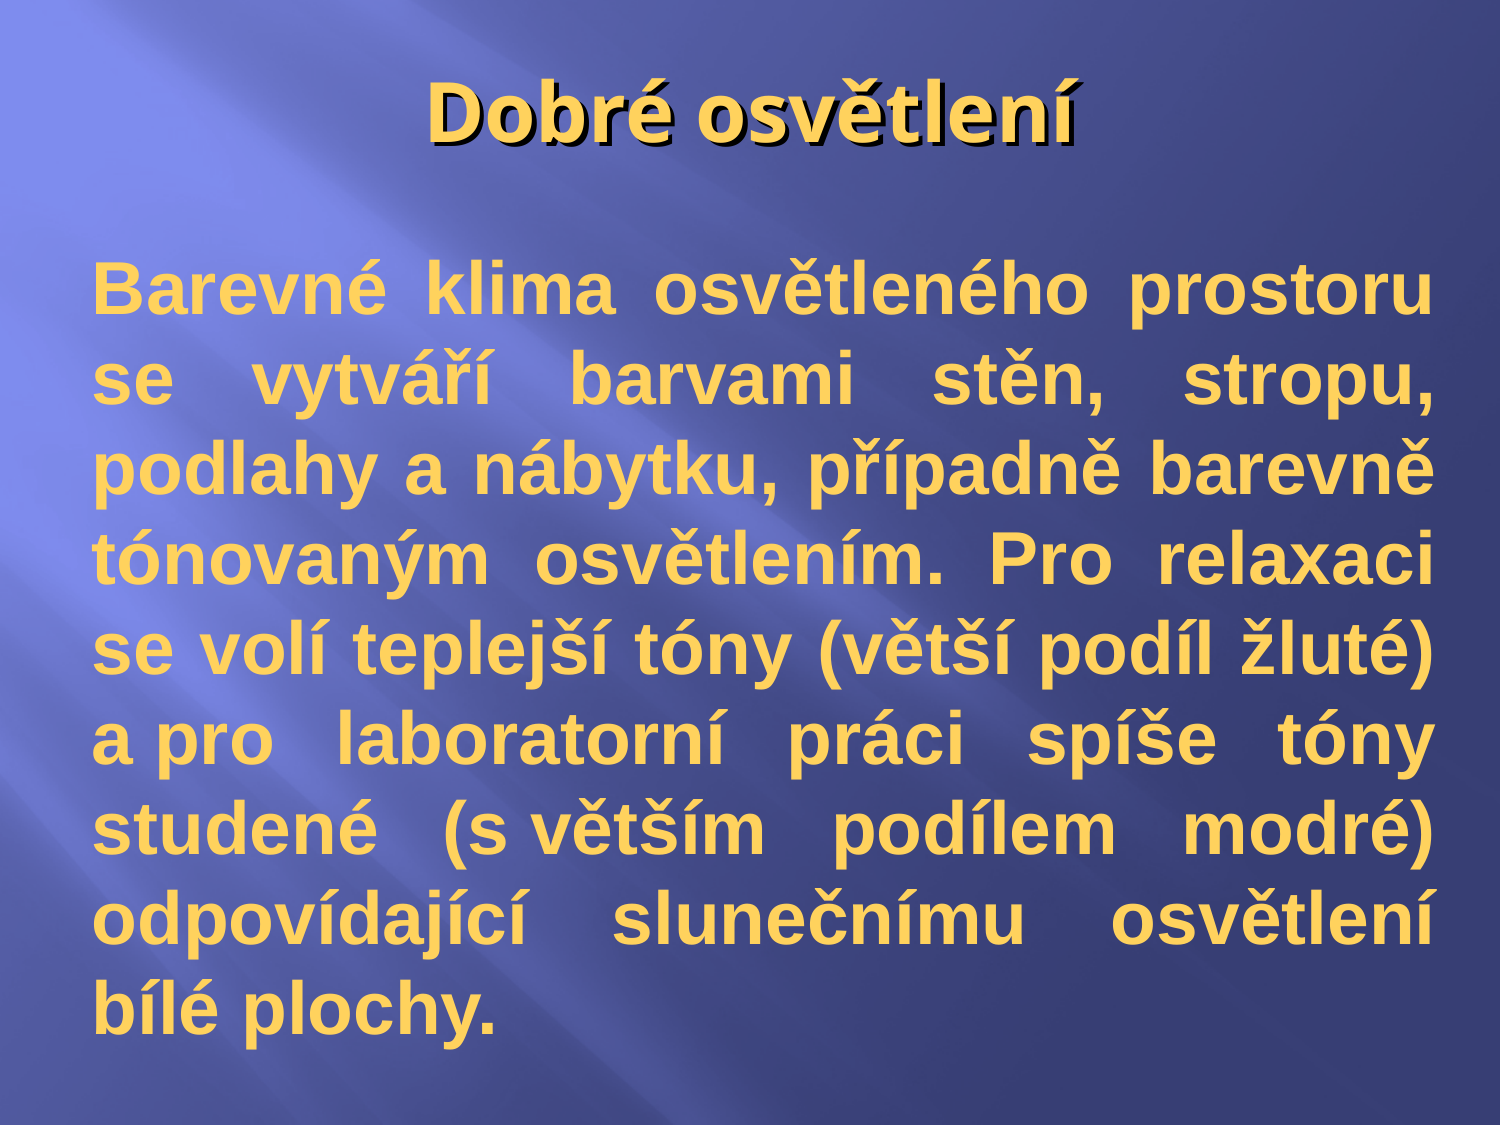

# Dobré osvětlení
Barevné klima osvětleného prostoru se vytváří barvami stěn, stropu, podlahy a nábytku, případně barevně tónovaným osvětlením. Pro relaxaci se volí teplejší tóny (větší podíl žluté) a pro laboratorní práci spíše tóny studené (s větším podílem modré) odpovídající slunečnímu osvětlení bílé plochy.